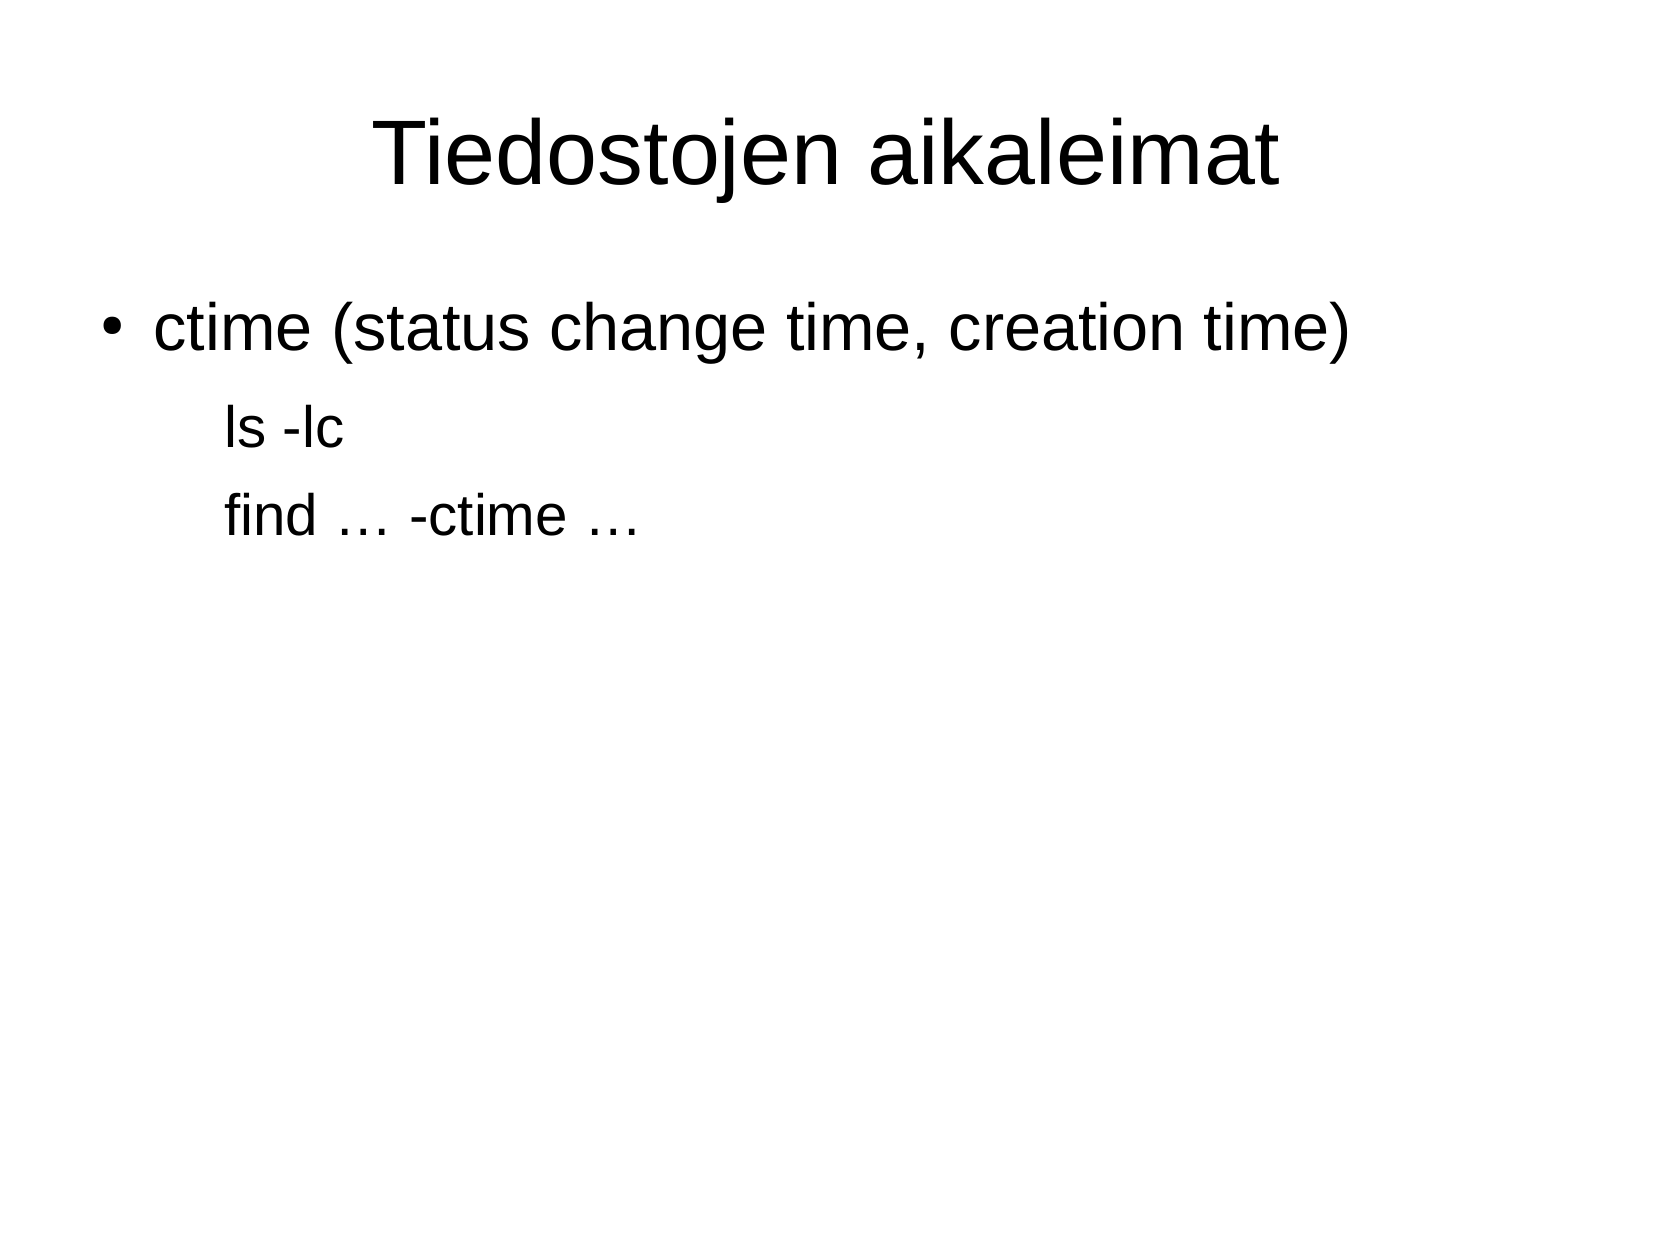

# Tiedostojen aikaleimat
ctime (status change time, creation time)
ls -lc
find … -ctime …